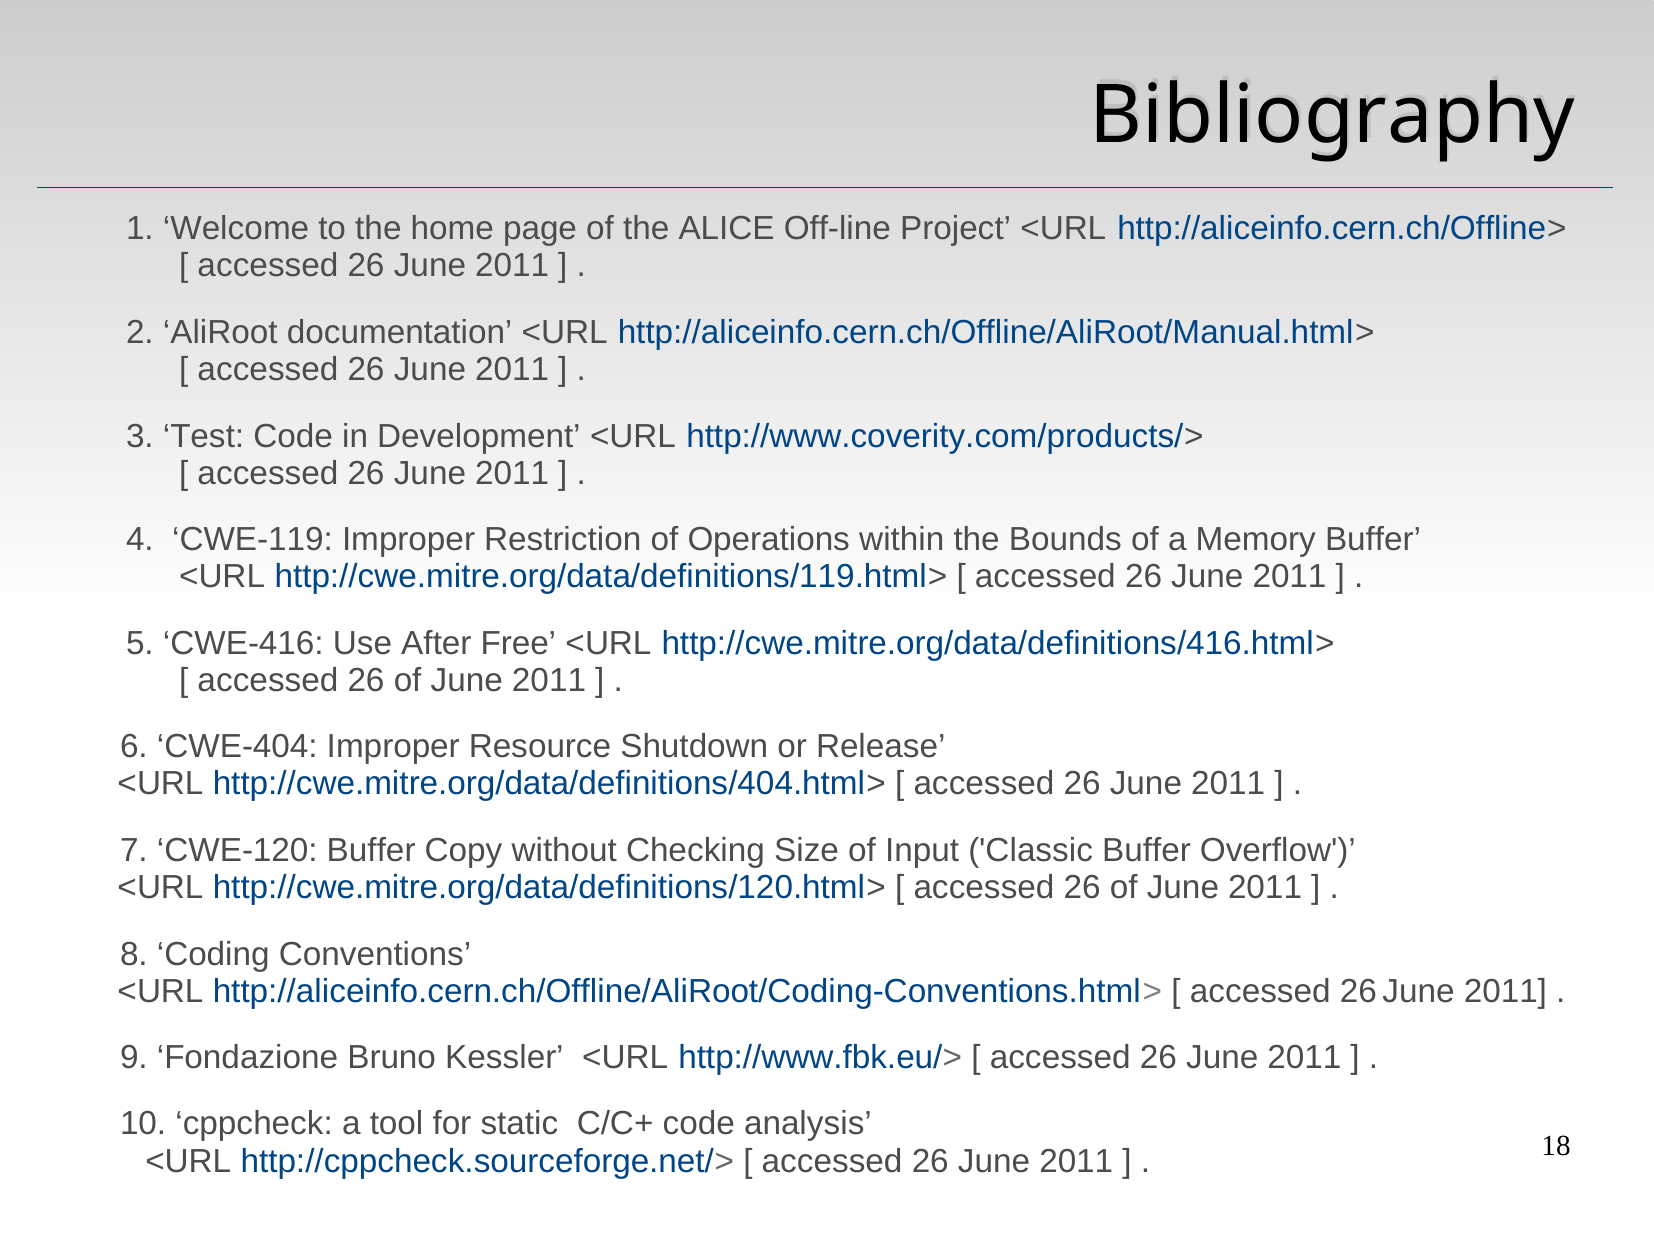

# Bibliography
1. ‘Welcome to the home page of the ALICE Off-line Project’ <URL http://aliceinfo.cern.ch/Offline> [ accessed 26 June 2011 ] .
2. ‘AliRoot documentation’ <URL http://aliceinfo.cern.ch/Offline/AliRoot/Manual.html> [ accessed 26 June 2011 ] .
3. ‘Test: Code in Development’ <URL http://www.coverity.com/products/> [ accessed 26 June 2011 ] .
4. ‘CWE-119: Improper Restriction of Operations within the Bounds of a Memory Buffer’ <URL http://cwe.mitre.org/data/definitions/119.html> [ accessed 26 June 2011 ] .
5. ‘CWE-416: Use After Free’ <URL http://cwe.mitre.org/data/definitions/416.html> [ accessed 26 of June 2011 ] .
 6. ‘CWE-404: Improper Resource Shutdown or Release’ <URL http://cwe.mitre.org/data/definitions/404.html> [ accessed 26 June 2011 ] .
 7. ‘CWE-120: Buffer Copy without Checking Size of Input ('Classic Buffer Overflow')’ <URL http://cwe.mitre.org/data/definitions/120.html> [ accessed 26 of June 2011 ] .
 8. ‘Coding Conventions’ <URL http://aliceinfo.cern.ch/Offline/AliRoot/Coding-Conventions.html> [ accessed 26 June 2011] .
 9. ‘Fondazione Bruno Kessler’ <URL http://www.fbk.eu/> [ accessed 26 June 2011 ] .
 10. ‘cppcheck: a tool for static C/C+ code analysis’ <URL http://cppcheck.sourceforge.net/> [ accessed 26 June 2011 ] .
18